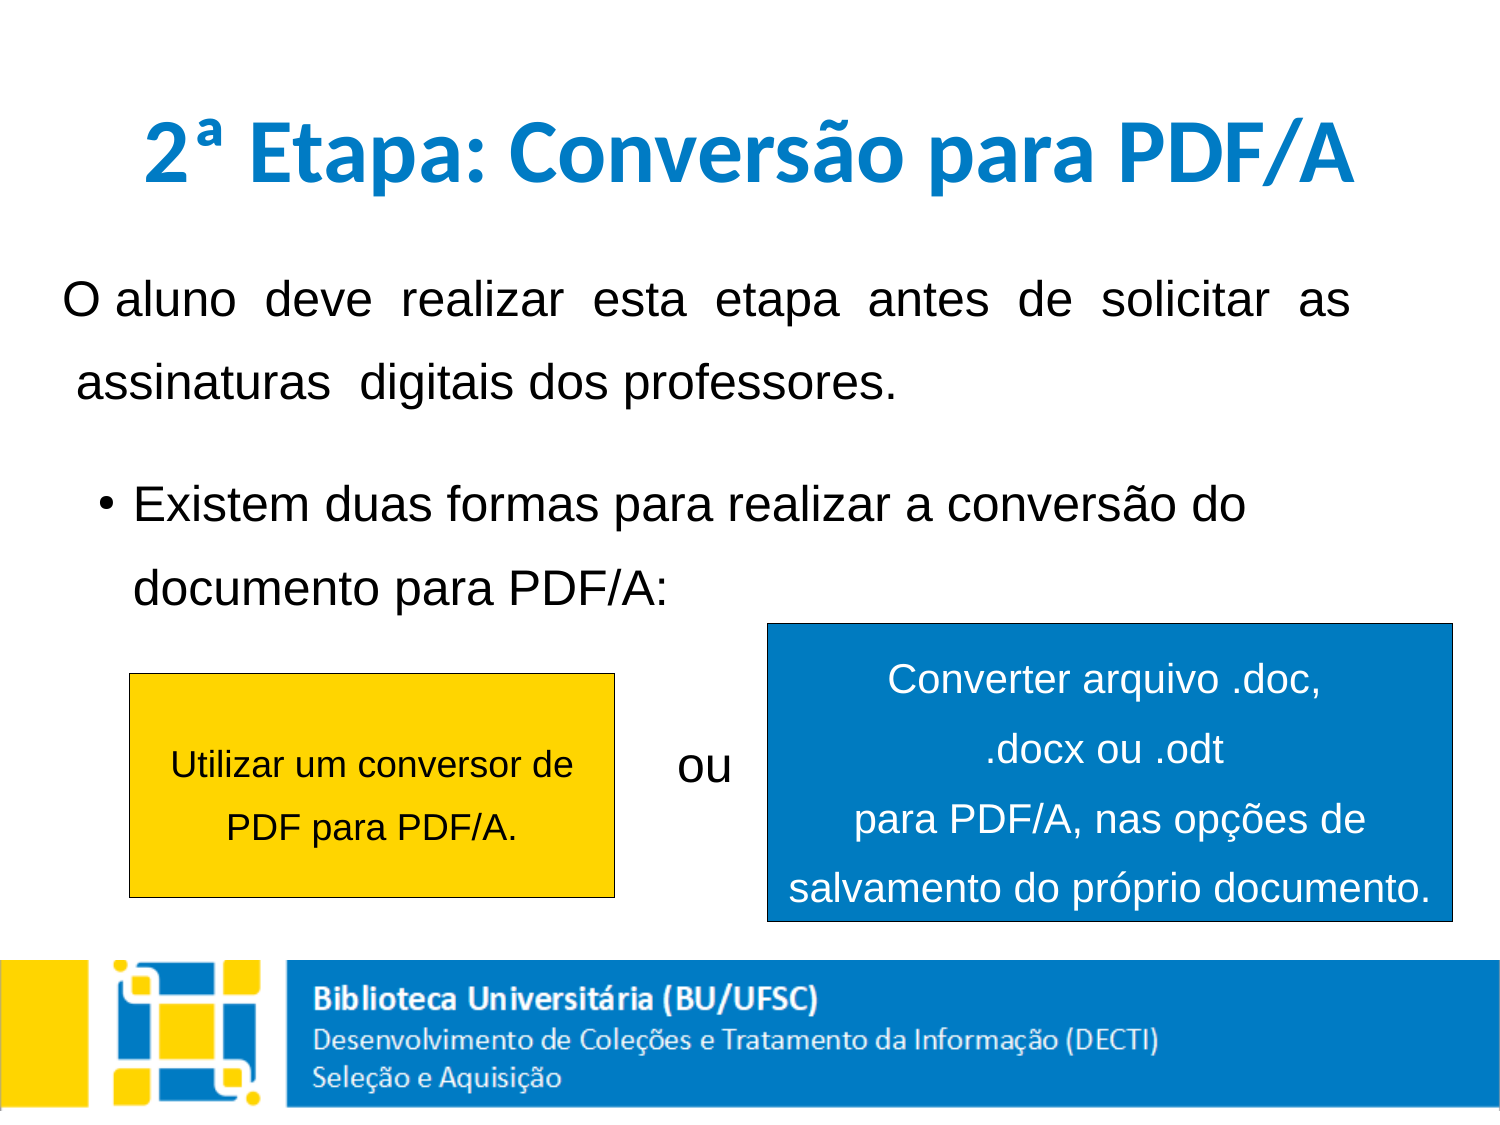

2ª Etapa: Conversão para PDF/A
O aluno deve realizar esta etapa antes de solicitar as assinaturas digitais dos professores.
Existem duas formas para realizar a conversão do documento para PDF/A:
Converter arquivo .doc,
.docx ou .odt
para PDF/A, nas opções de salvamento do próprio documento.
Utilizar um conversor de PDF para PDF/A.
ou